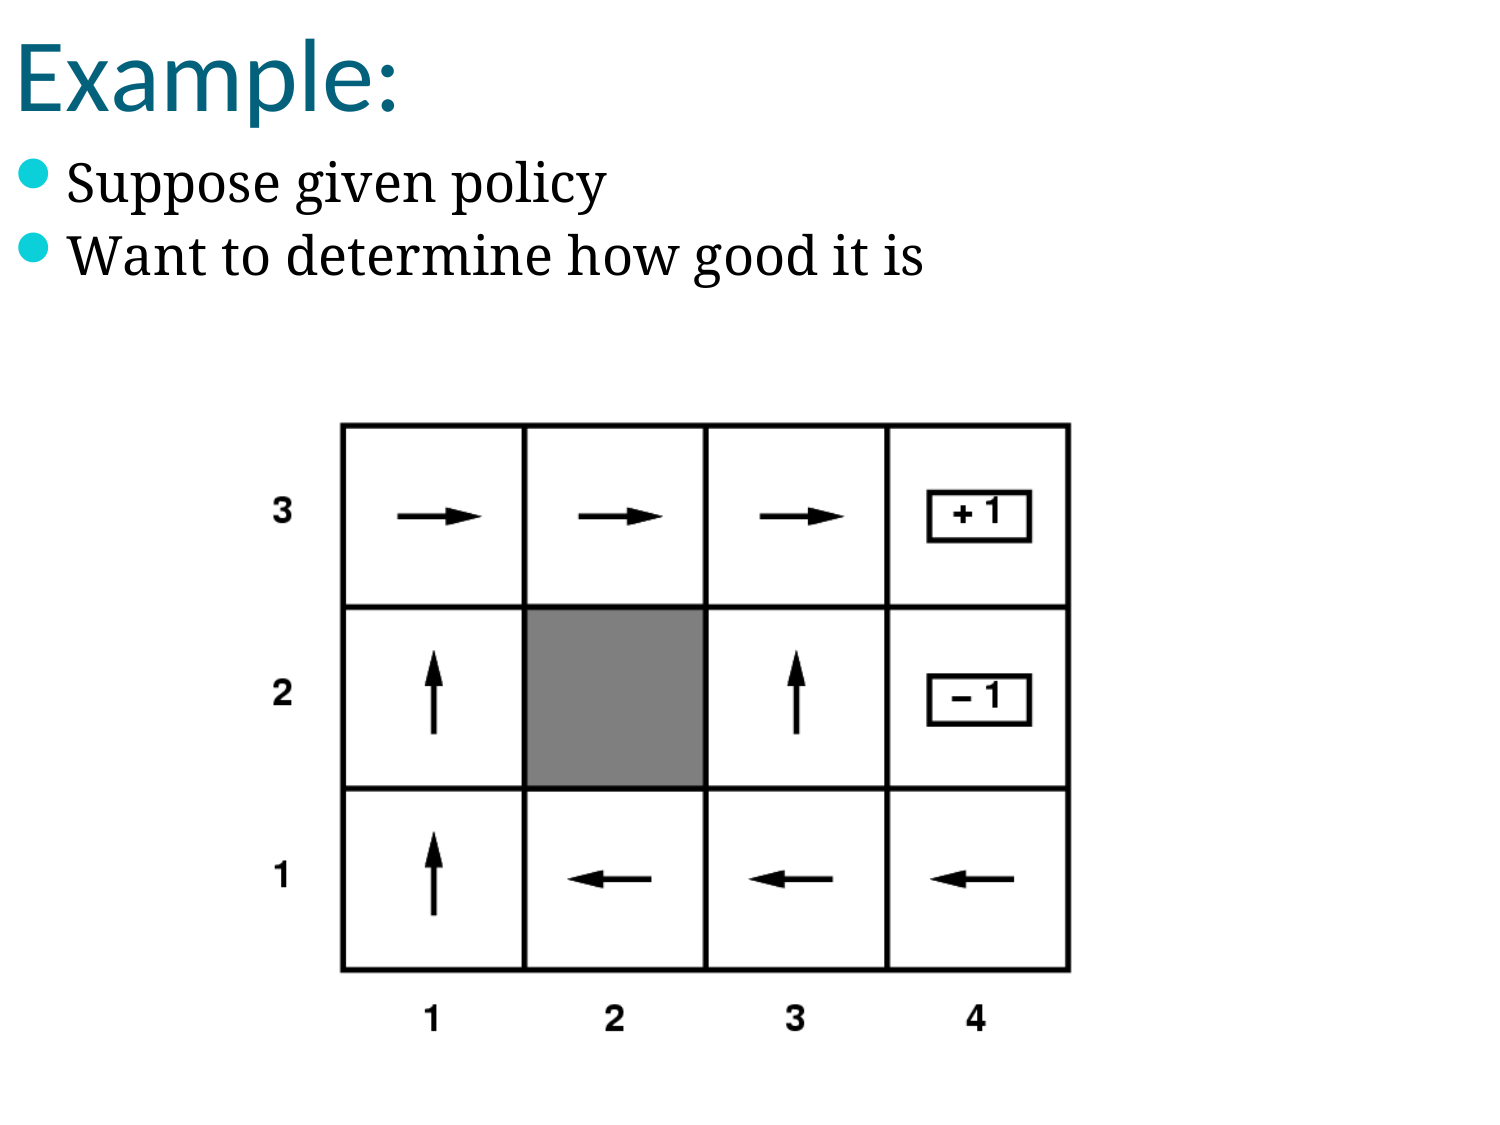

# Example:
Suppose given policy
Want to determine how good it is